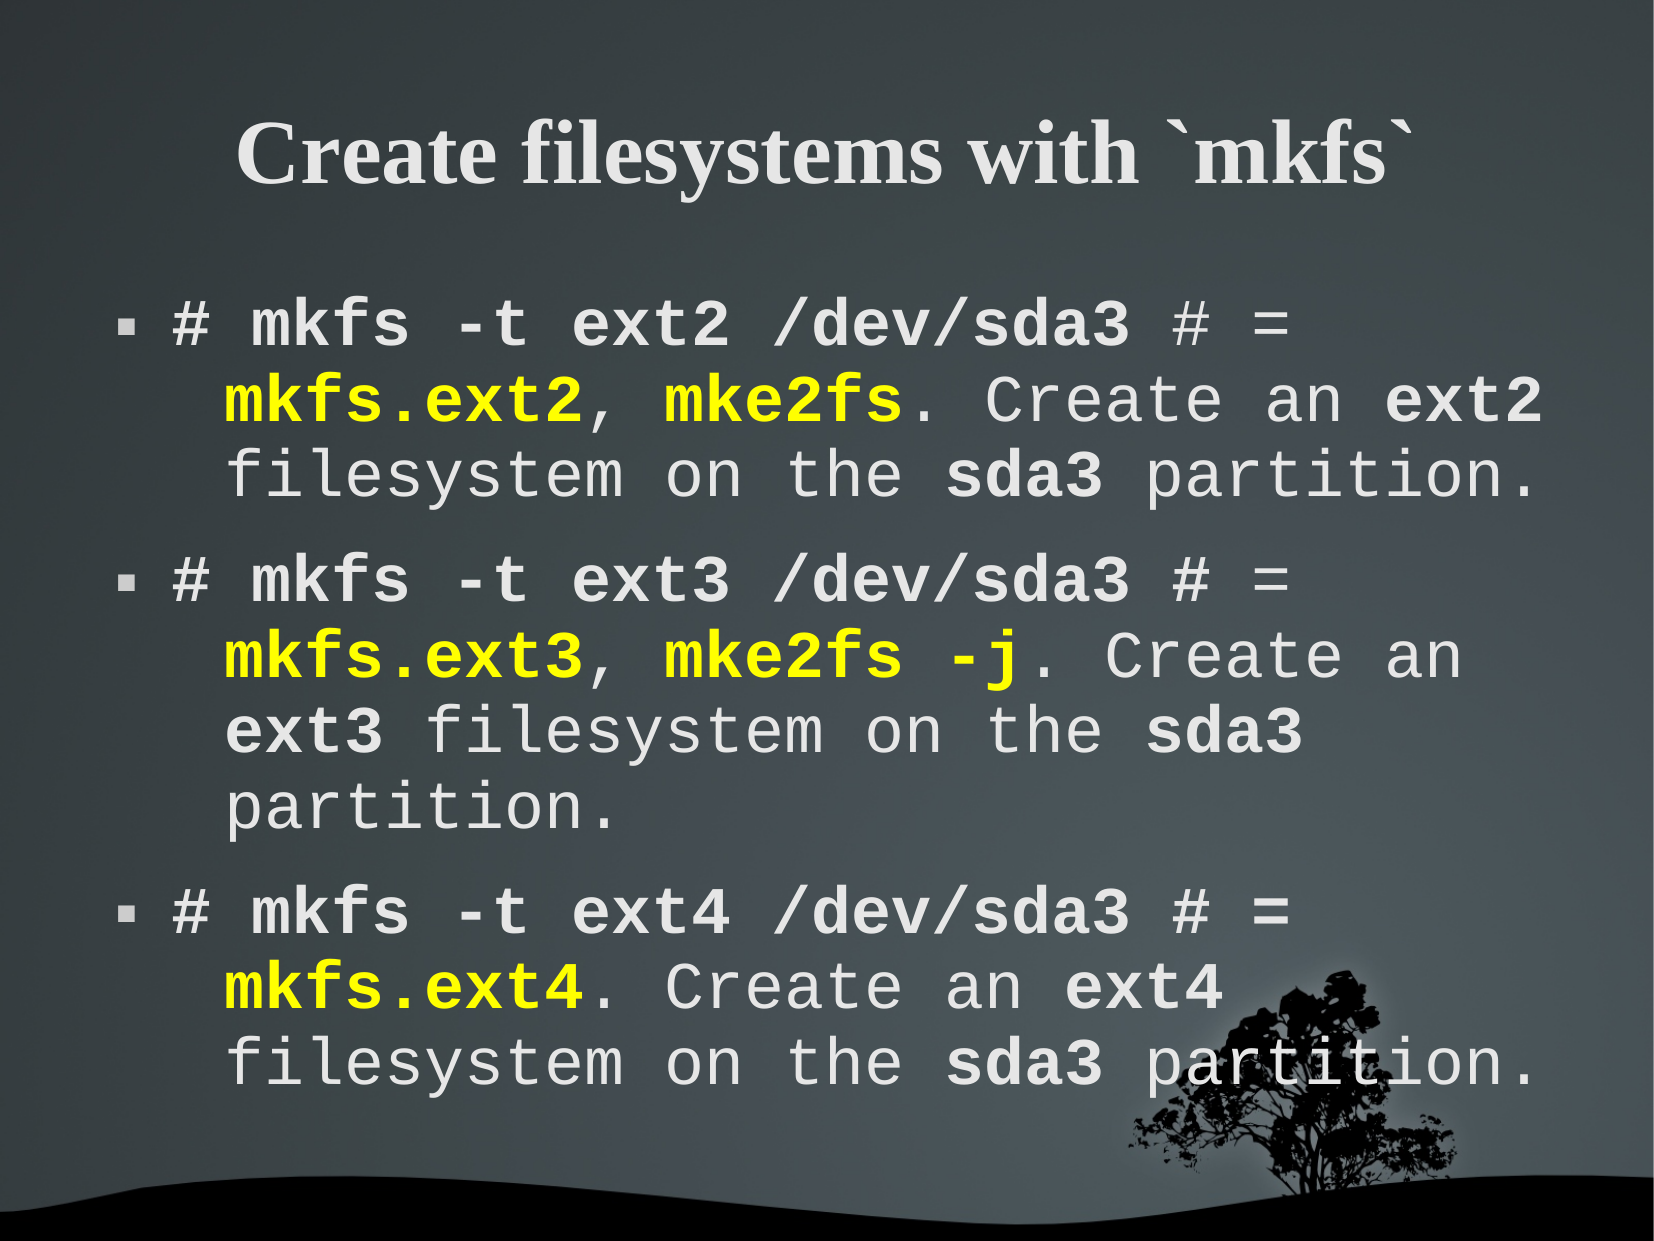

Create filesystems with `mkfs`
# # mkfs -t ext2 /dev/sda3 # = mkfs.ext2, mke2fs. Create an ext2 filesystem on the sda3 partition.
# mkfs -t ext3 /dev/sda3 # = mkfs.ext3, mke2fs -j. Create an ext3 filesystem on the sda3 partition.
# mkfs -t ext4 /dev/sda3 # = mkfs.ext4. Create an ext4 filesystem on the sda3 partition.